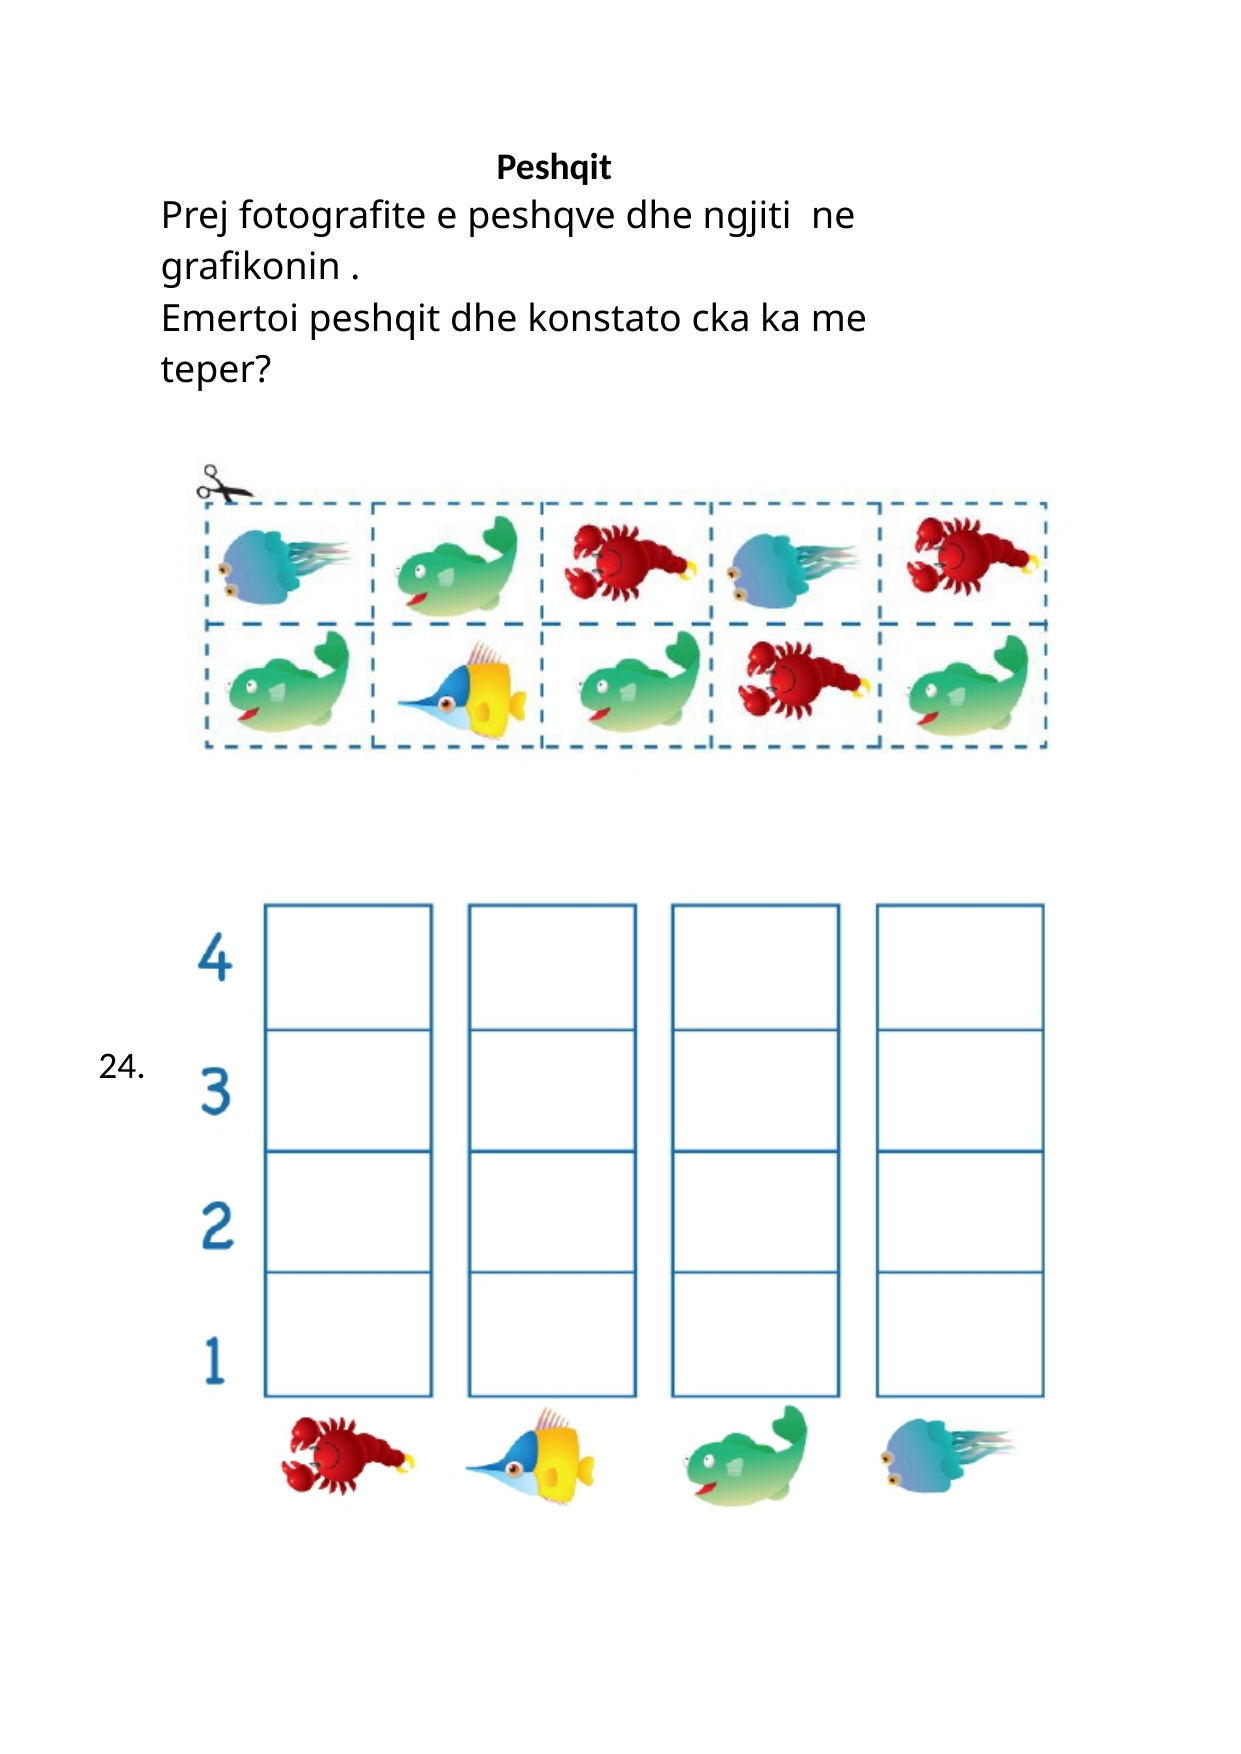

Peshqit
Prej fotografite e peshqve dhe ngjiti ne grafikonin .
Emertoi peshqit dhe konstato cka ka me teper?